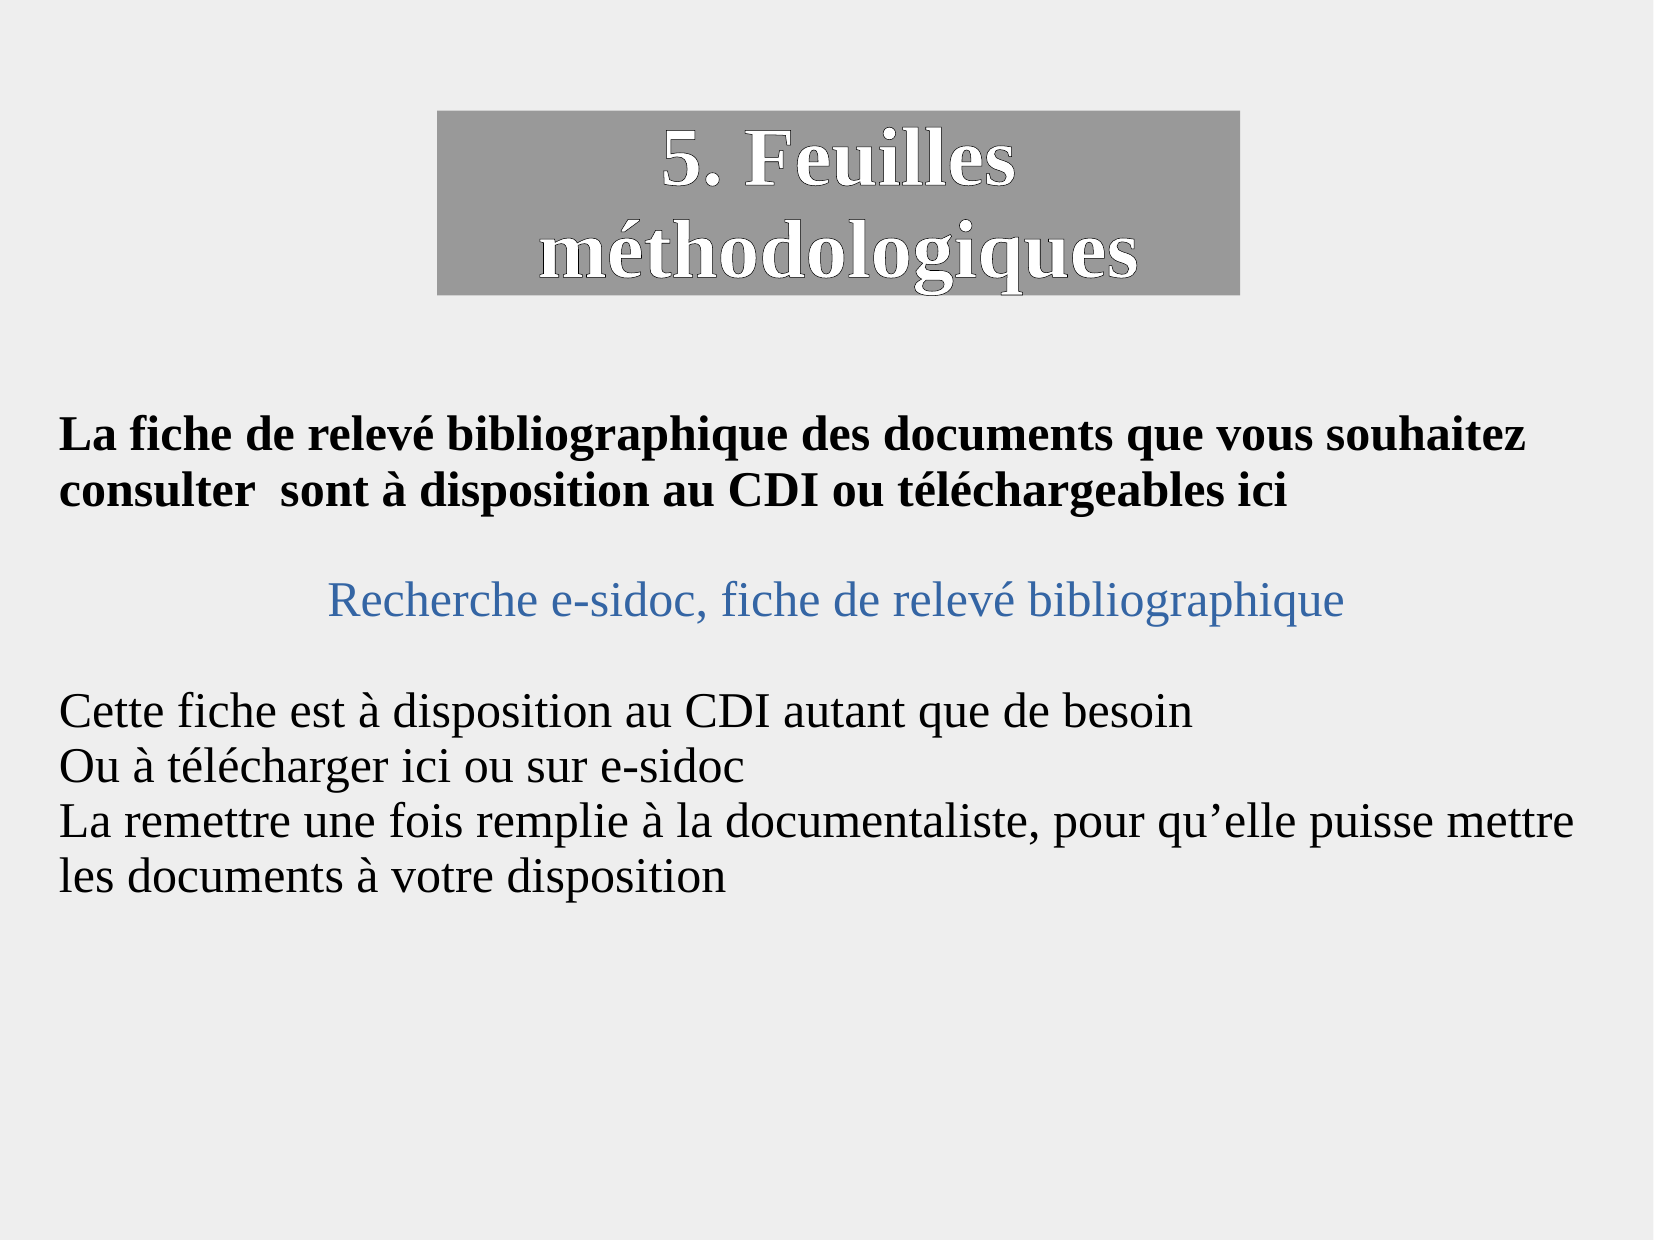

# 5. Feuilles méthodologiques
La fiche de relevé bibliographique des documents que vous souhaitez consulter sont à disposition au CDI ou téléchargeables ici
Recherche e-sidoc, fiche de relevé bibliographique
Cette fiche est à disposition au CDI autant que de besoin
Ou à télécharger ici ou sur e-sidoc
La remettre une fois remplie à la documentaliste, pour qu’elle puisse mettre les documents à votre disposition